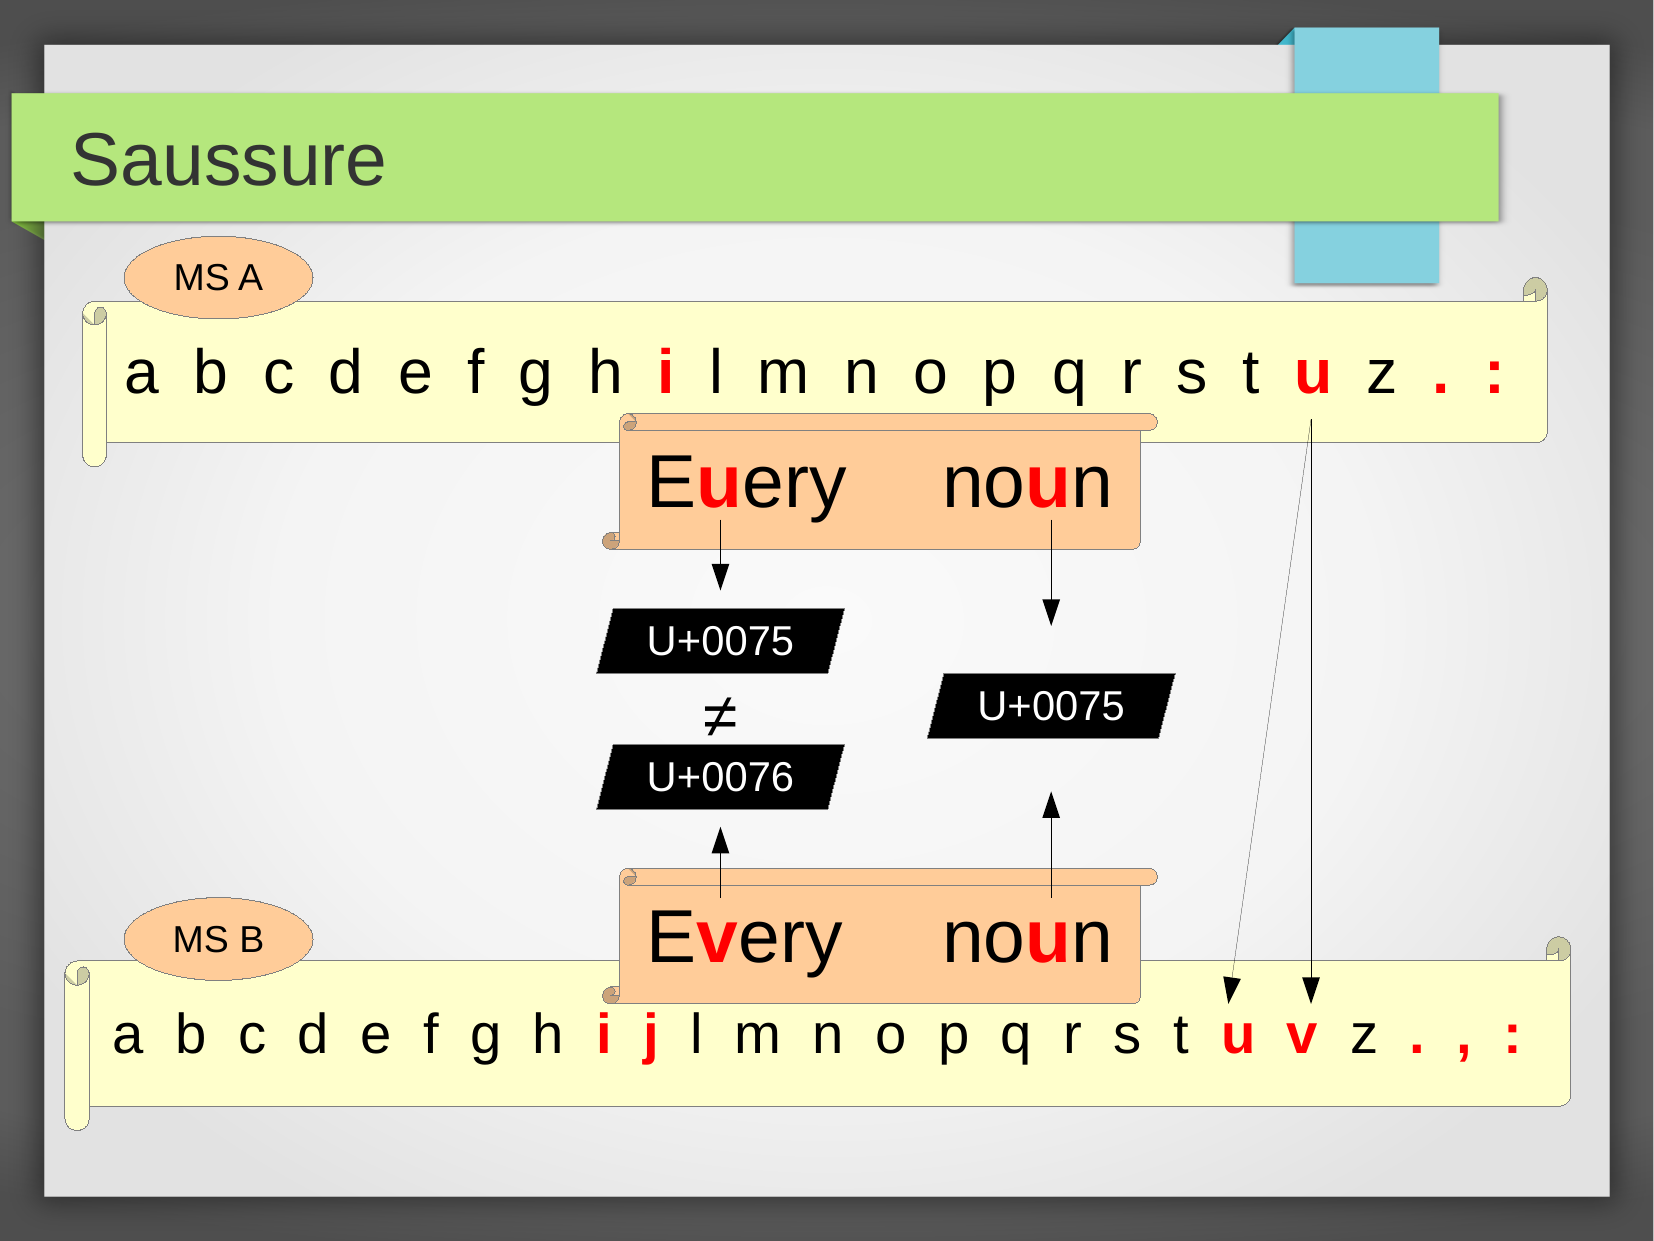

# Saussure
MS A
a b c d e f g h i l m n o p q r s t u z . :
Euery		noun
U+0075
≠
U+0075
U+0076
Every		noun
MS B
a b c d e f g h i j l m n o p q r s t u v z . , :
a b c d e f g h i j l m n o p q r s t u v z . , :